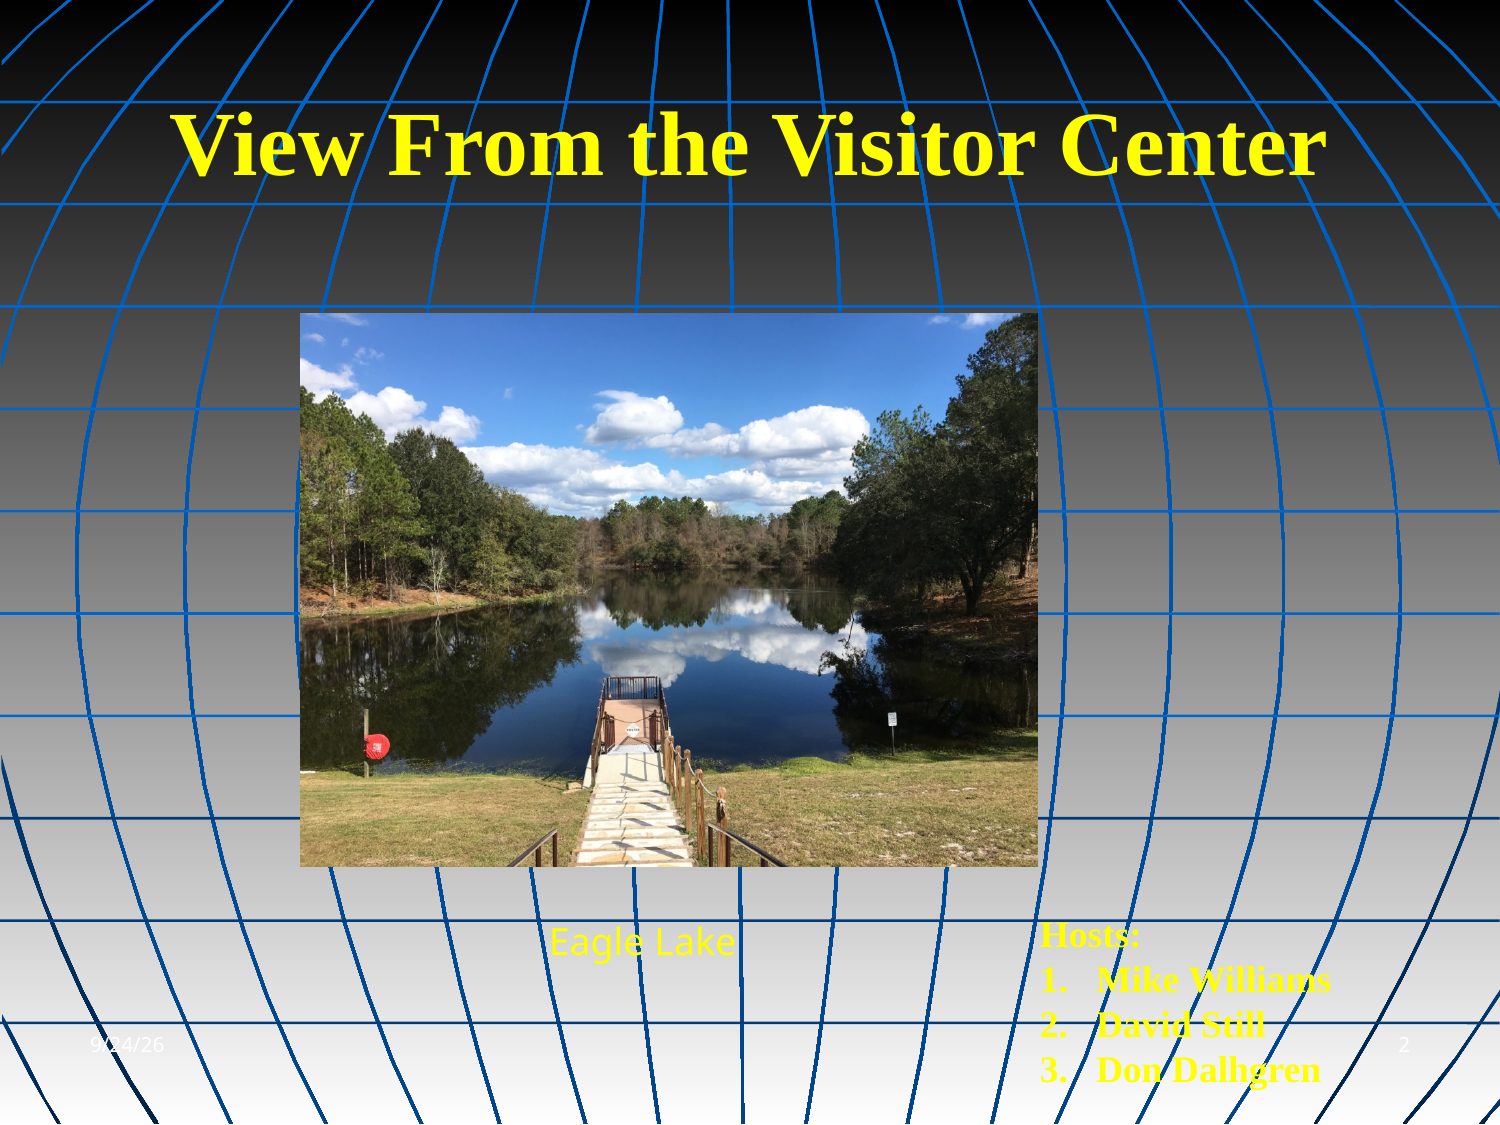

# View From the Visitor Center
Hosts:
Mike Williams
David Still
Don Dalhgren
Eagle Lake